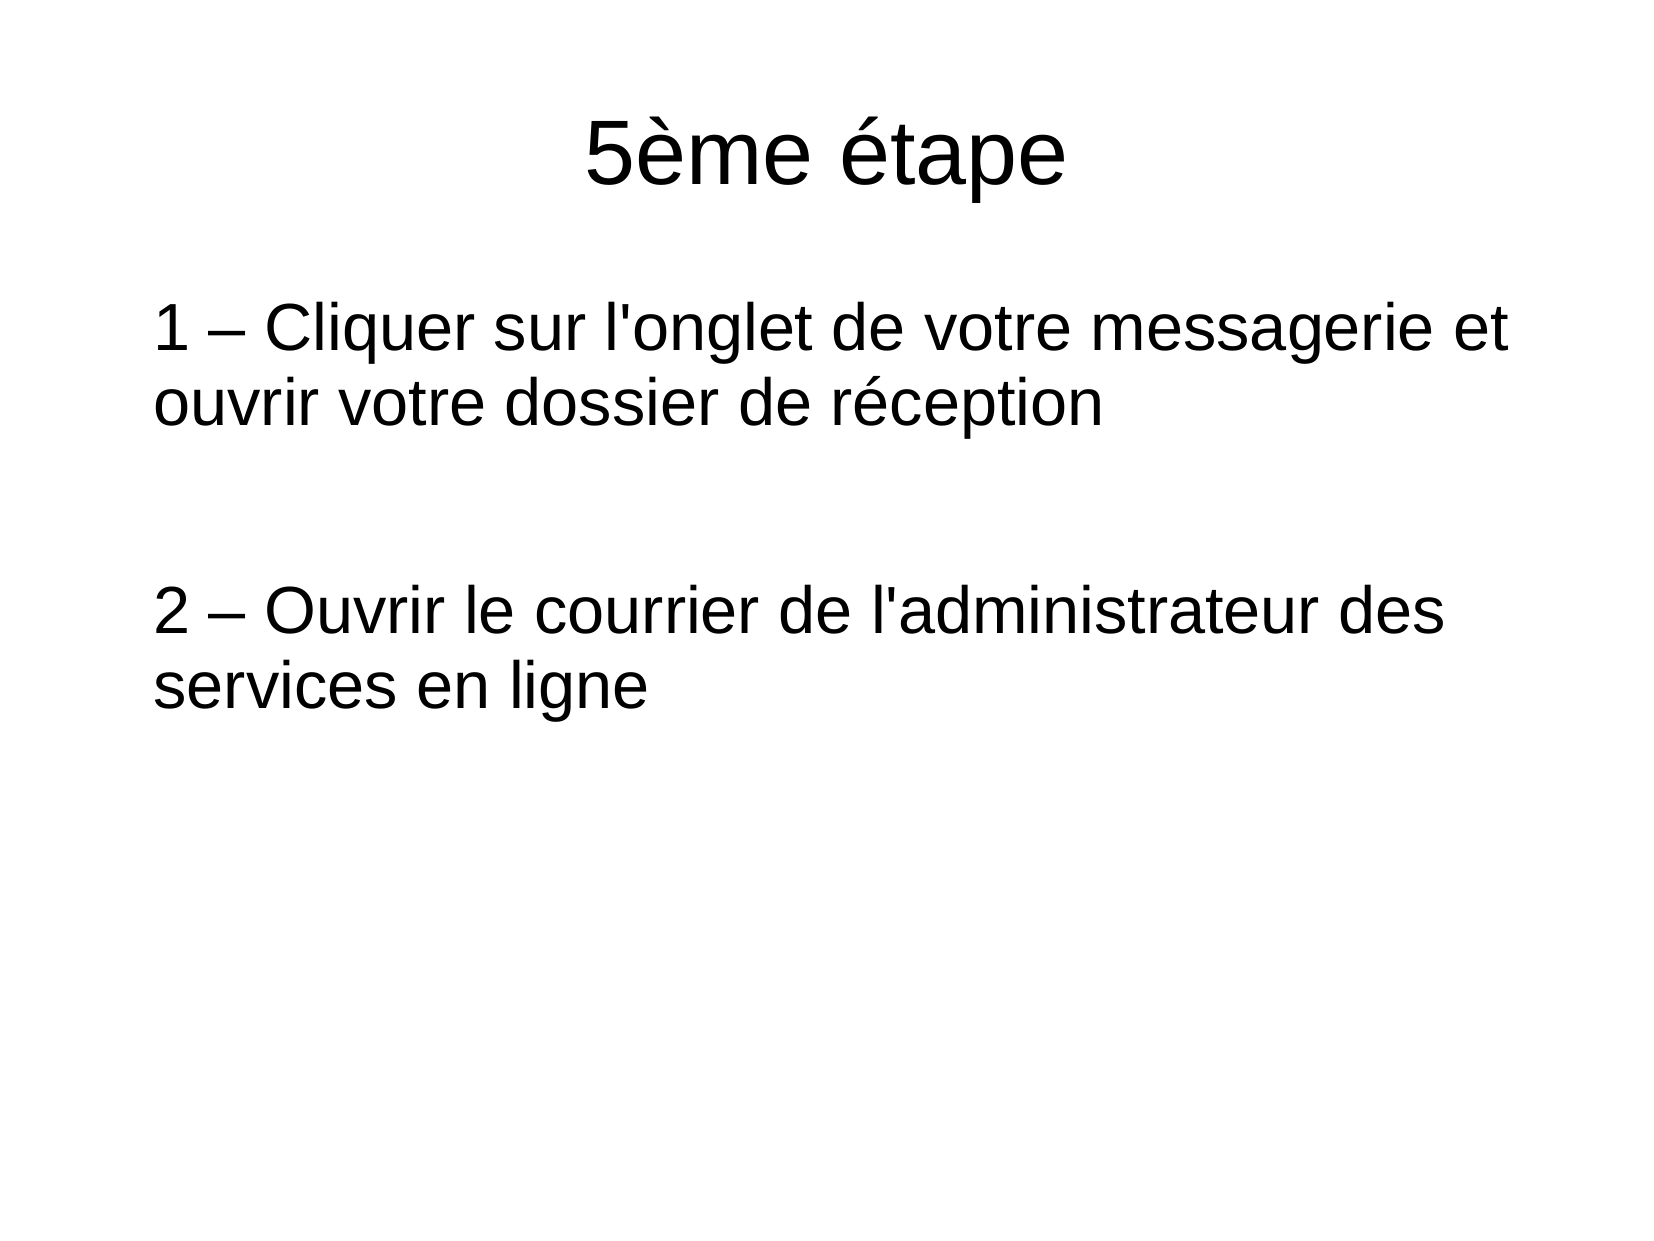

# 5ème étape
1 – Cliquer sur l'onglet de votre messagerie et ouvrir votre dossier de réception
2 – Ouvrir le courrier de l'administrateur des services en ligne